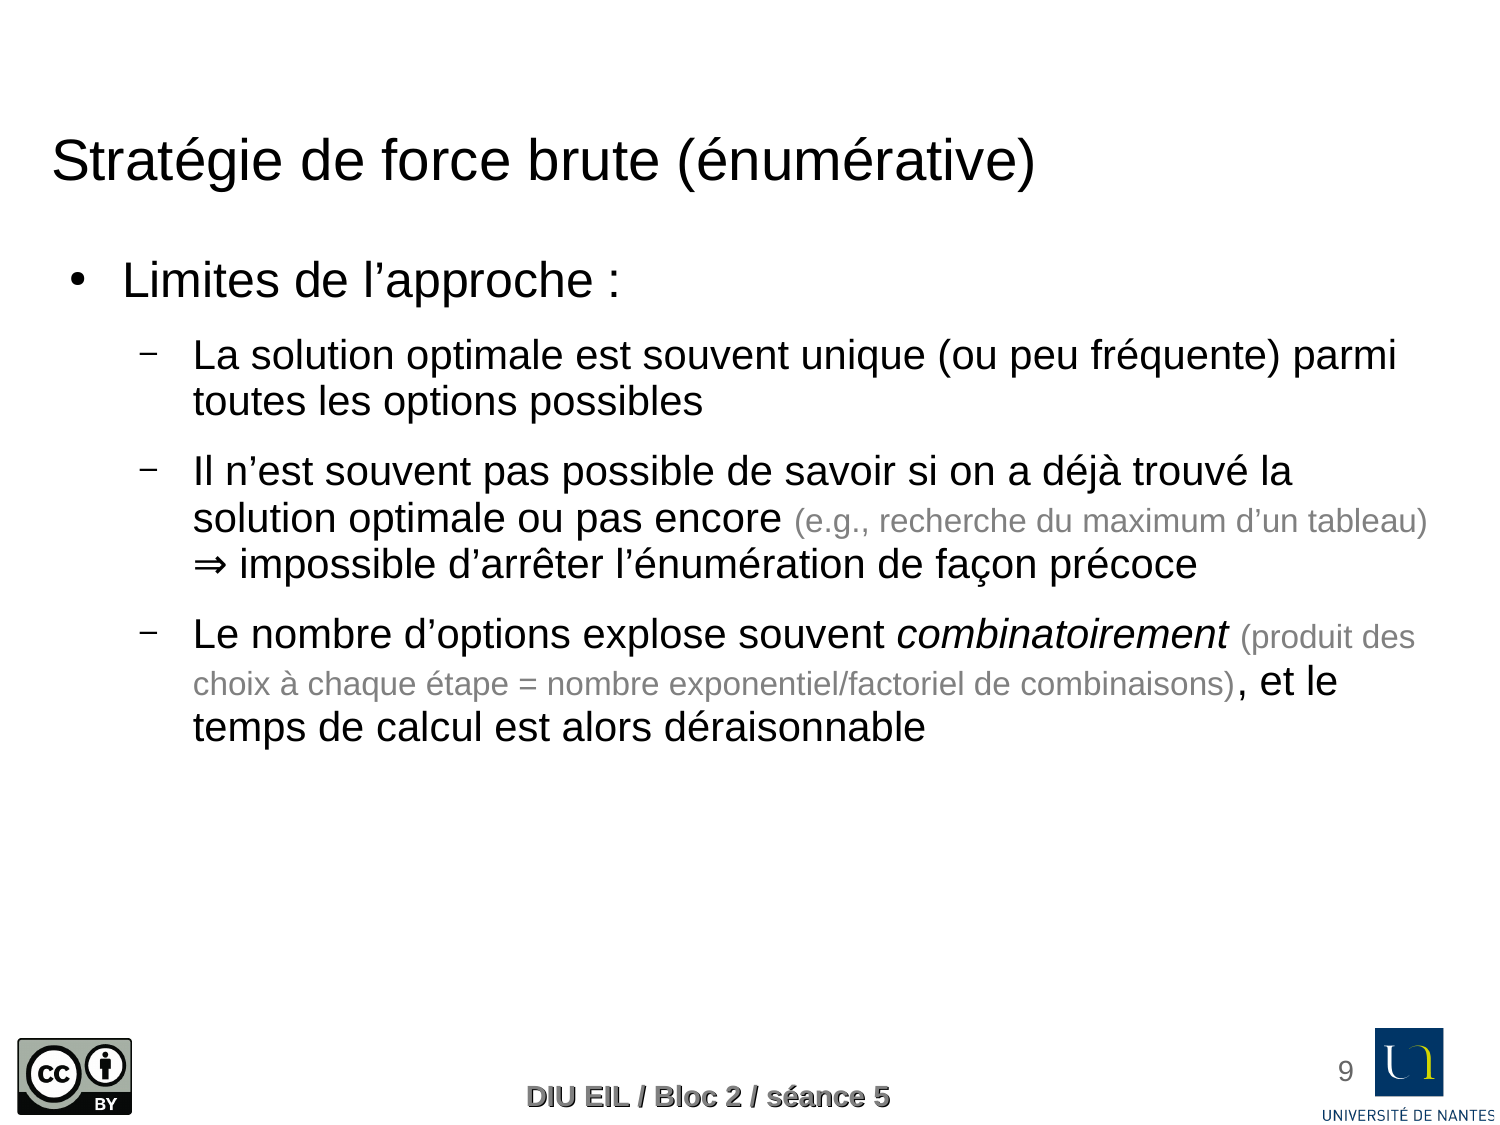

# Stratégie de force brute (énumérative)
Limites de l’approche :
La solution optimale est souvent unique (ou peu fréquente) parmi toutes les options possibles
Il n’est souvent pas possible de savoir si on a déjà trouvé la solution optimale ou pas encore (e.g., recherche du maximum d’un tableau)
⇒ impossible d’arrêter l’énumération de façon précoce
Le nombre d’options explose souvent combinatoirement (produit des choix à chaque étape = nombre exponentiel/factoriel de combinaisons), et le temps de calcul est alors déraisonnable
9